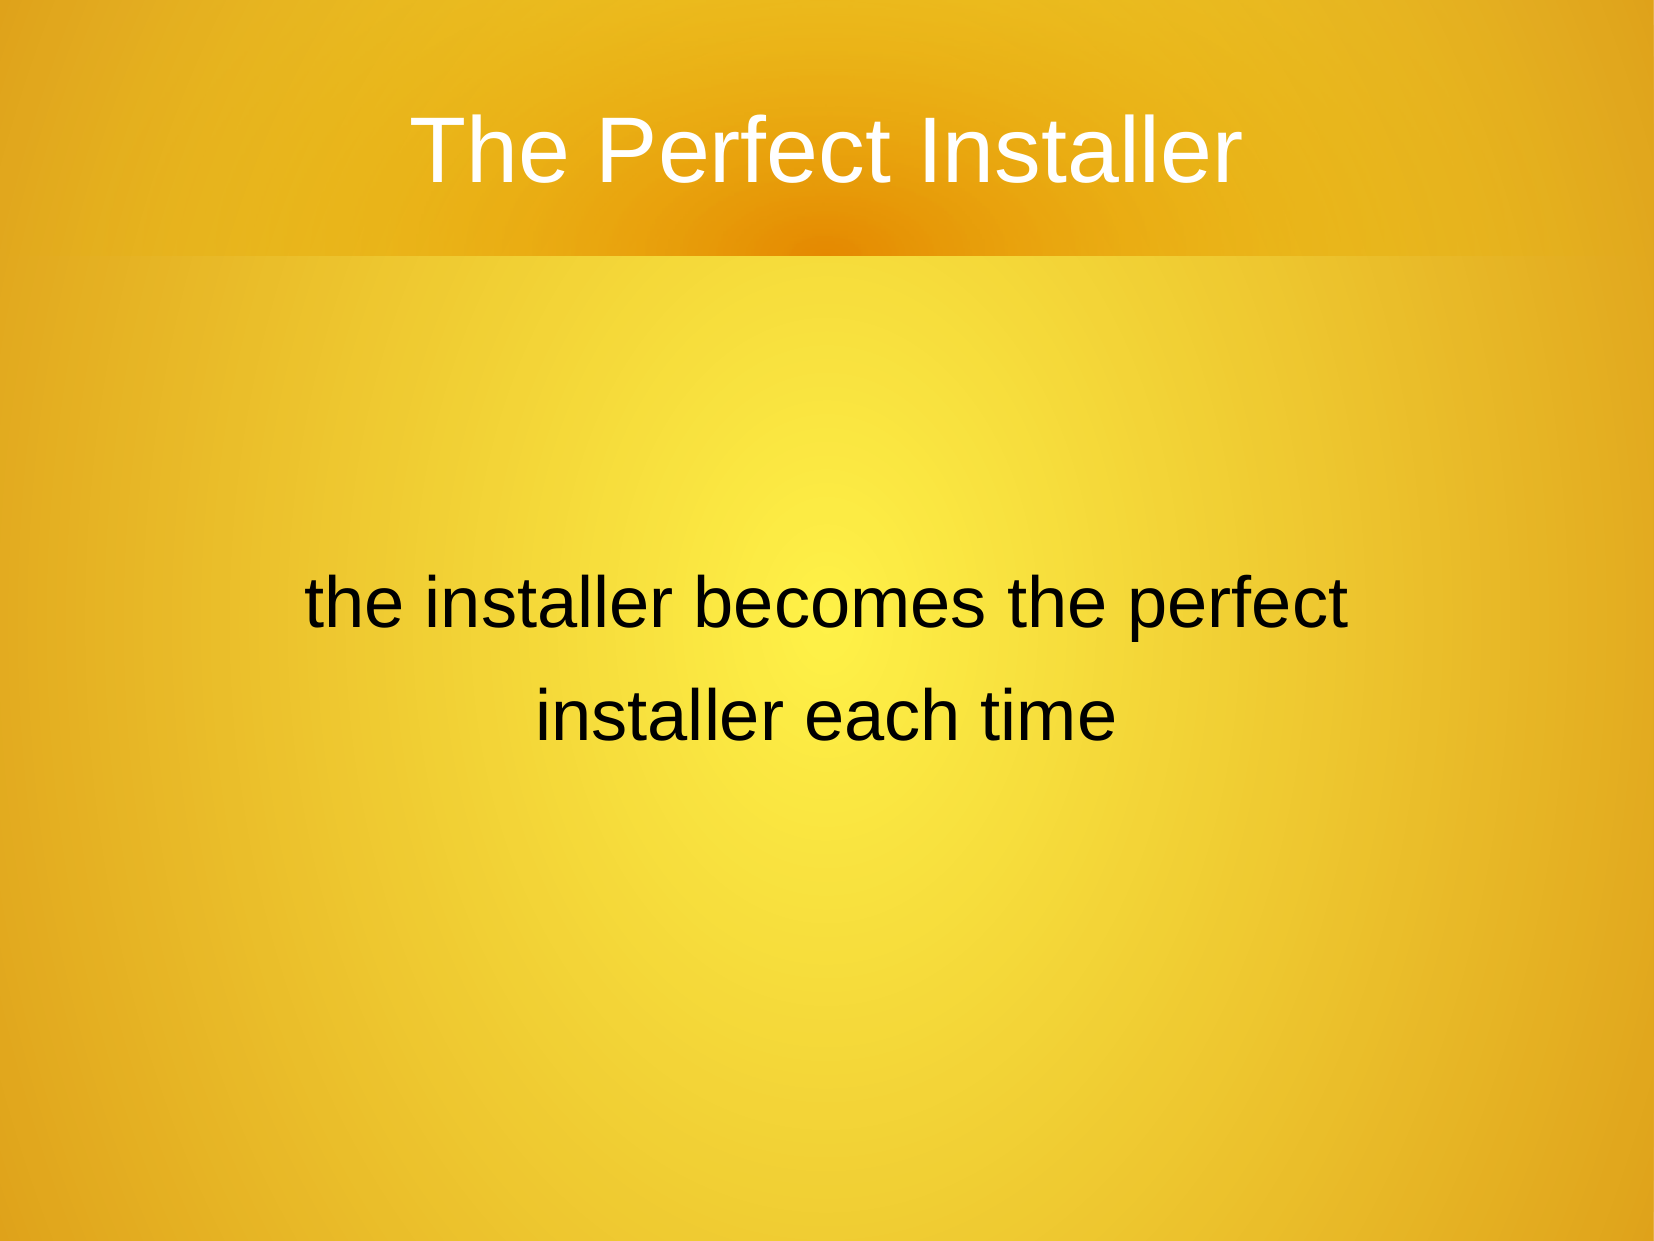

# The Perfect Installer
the installer becomes the perfect
installer each time